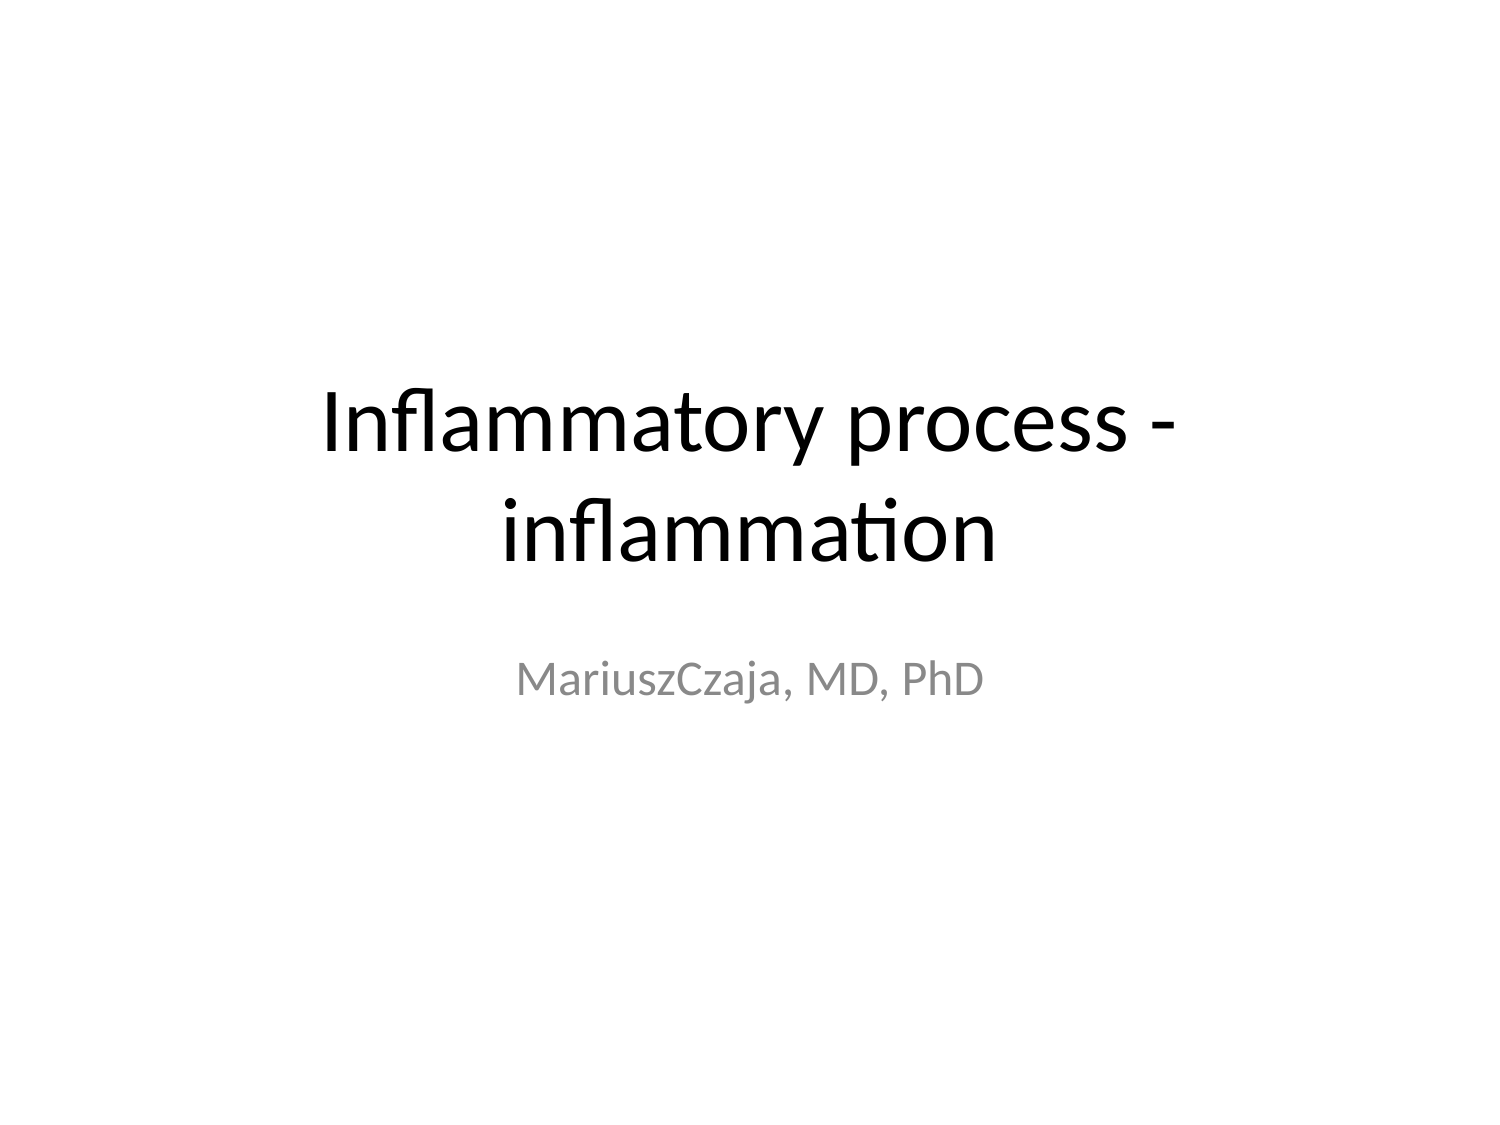

# Inflammatory process - inflammation
MariuszCzaja, MD, PhD